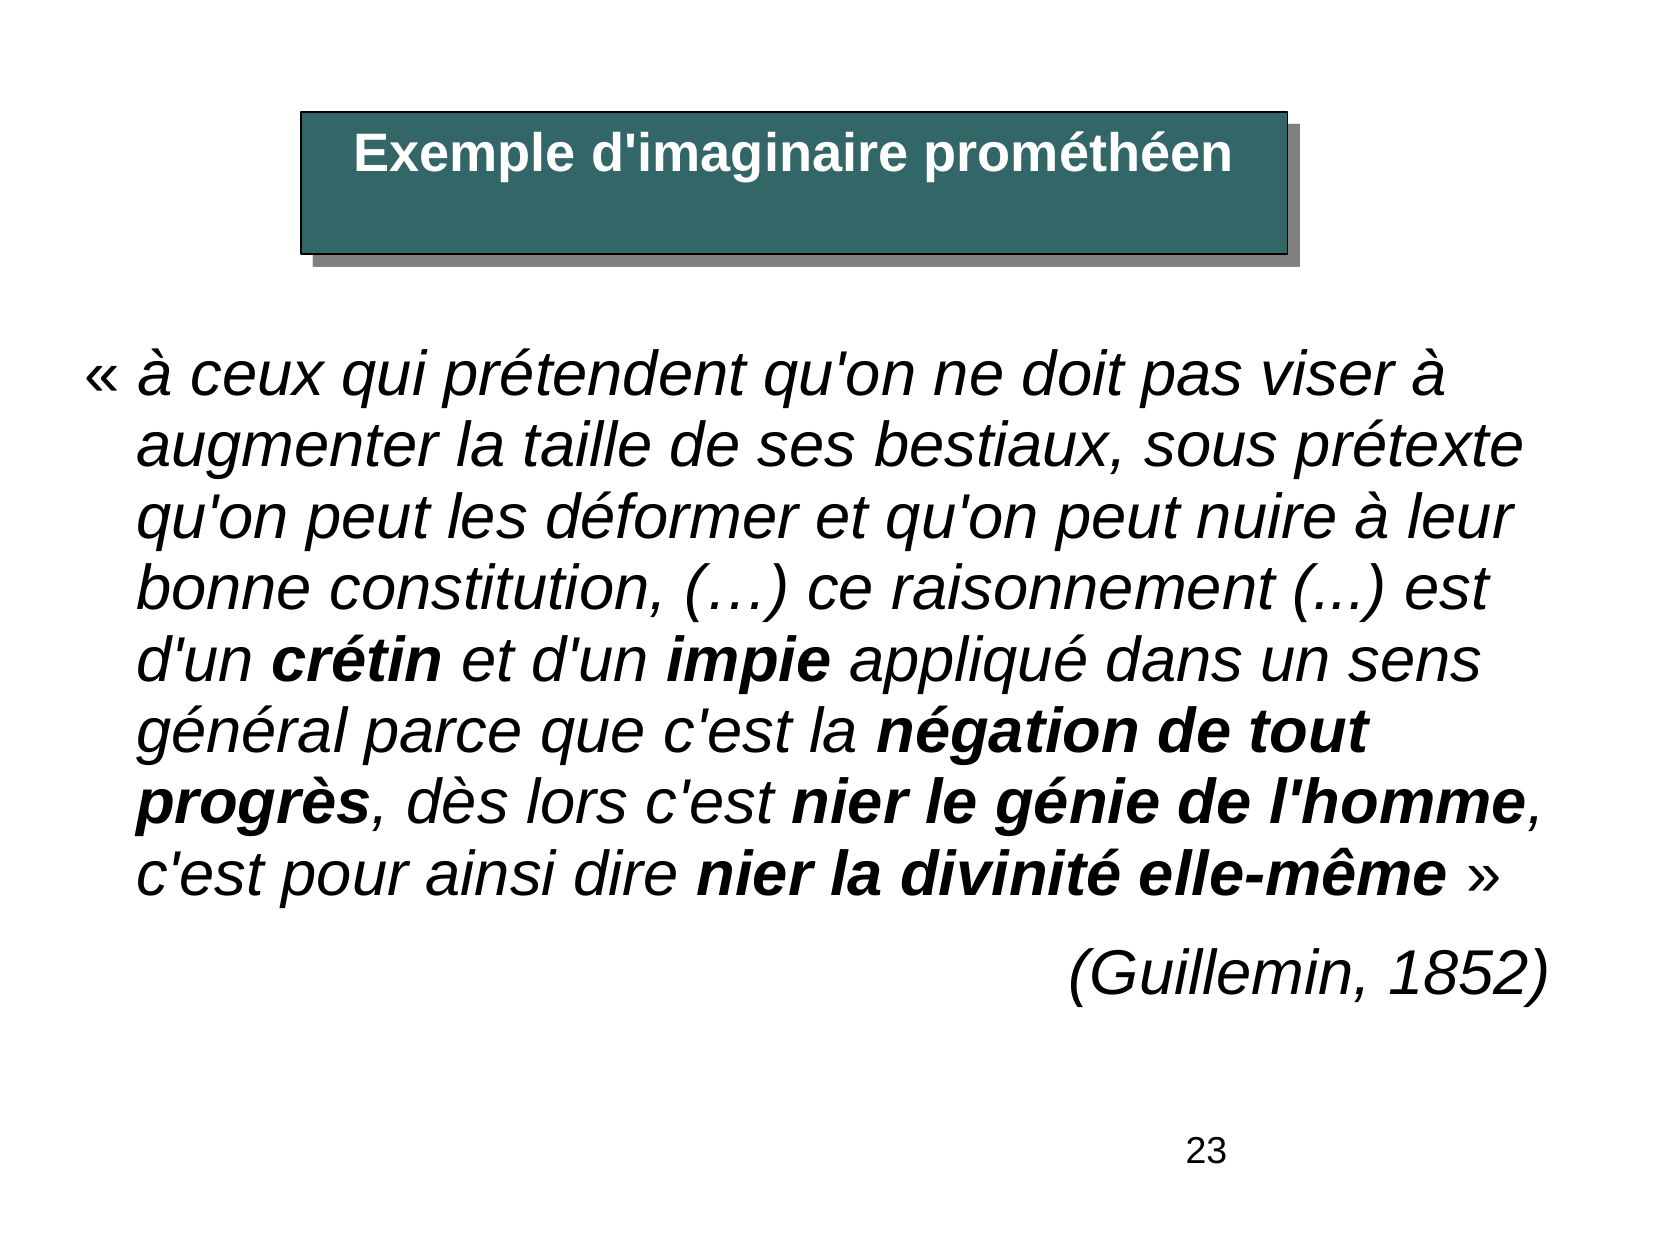

#
Exemple d'imaginaire prométhéen
« à ceux qui prétendent qu'on ne doit pas viser à augmenter la taille de ses bestiaux, sous prétexte qu'on peut les déformer et qu'on peut nuire à leur bonne constitution, (…) ce raisonnement (...) est d'un crétin et d'un impie appliqué dans un sens général parce que c'est la négation de tout progrès, dès lors c'est nier le génie de l'homme, c'est pour ainsi dire nier la divinité elle-même »
(Guillemin, 1852)
23